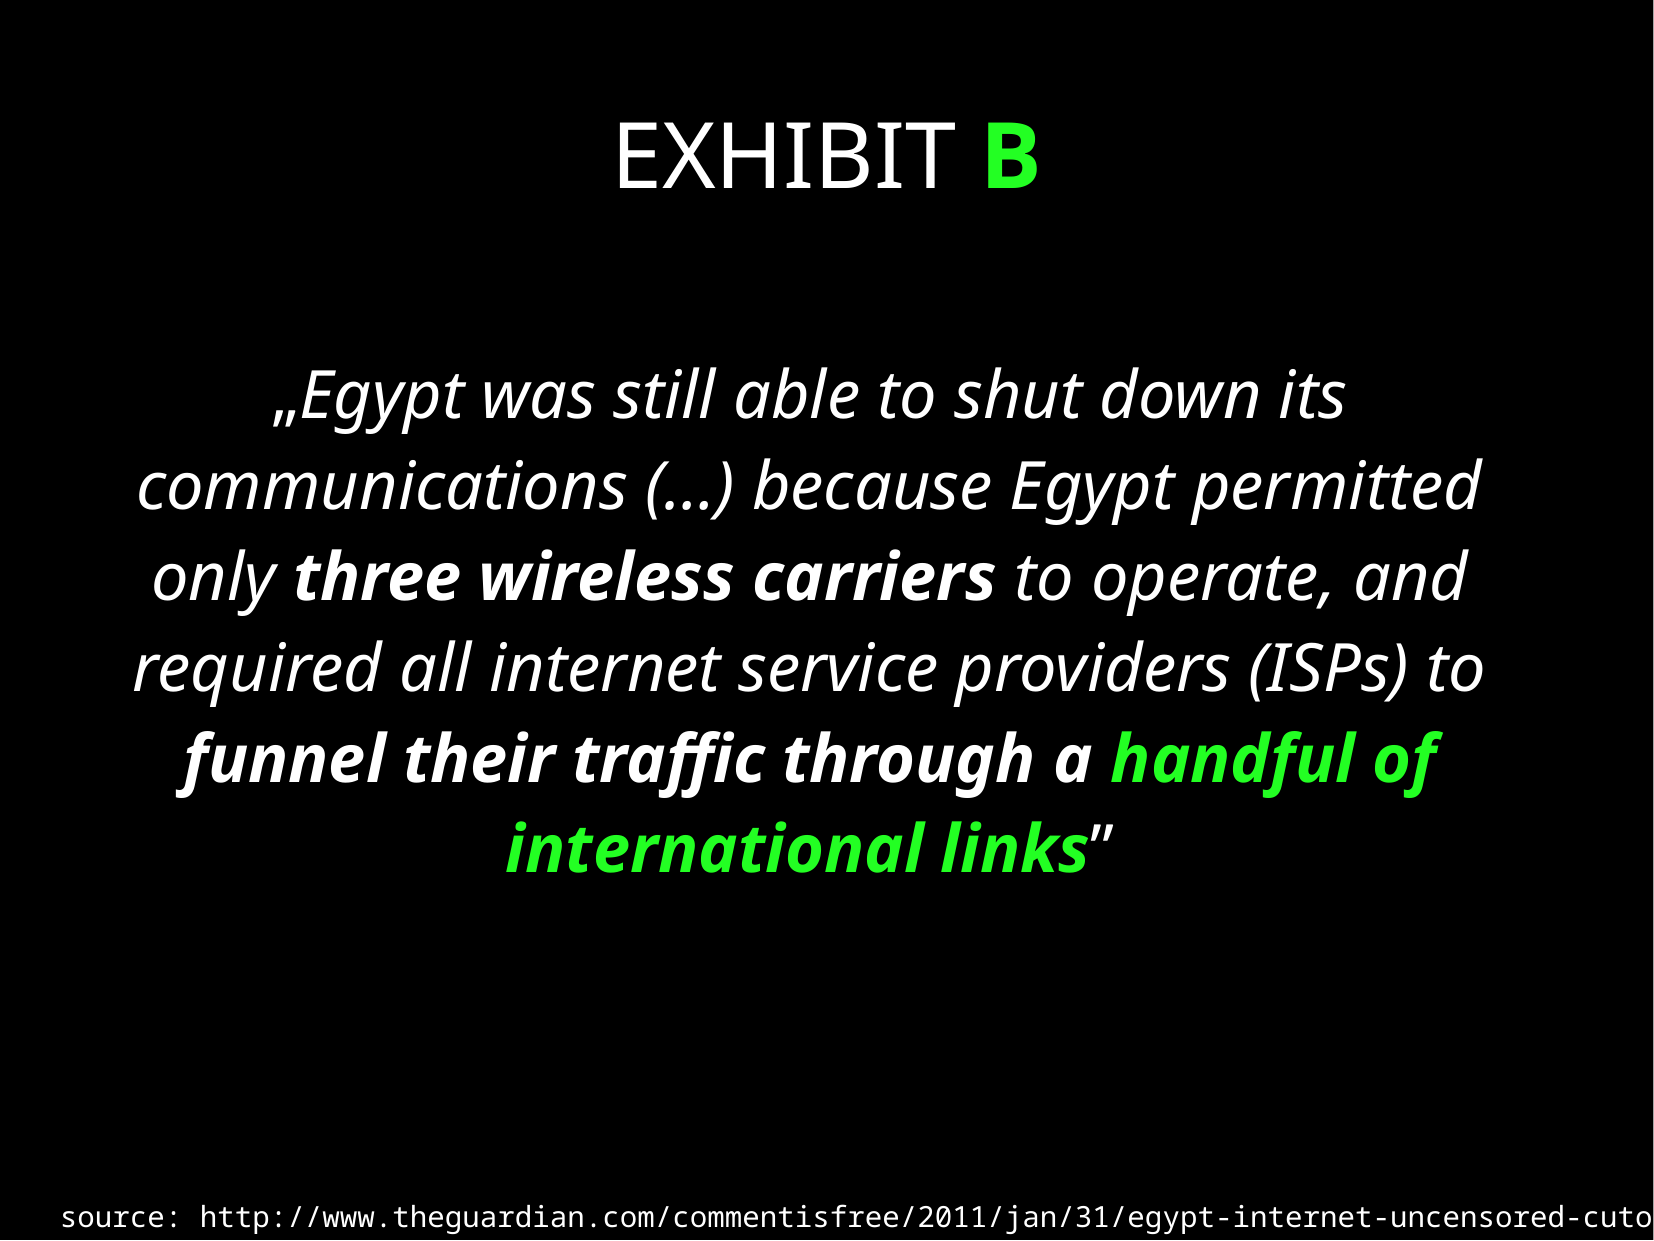

# EXHIBIT B
„Egypt was still able to shut down its communications (…) because Egypt permitted only three wireless carriers to operate, and required all internet service providers (ISPs) to funnel their traffic through a handful of international links”
source: http://www.theguardian.com/commentisfree/2011/jan/31/egypt-internet-uncensored-cutoff-disconnect